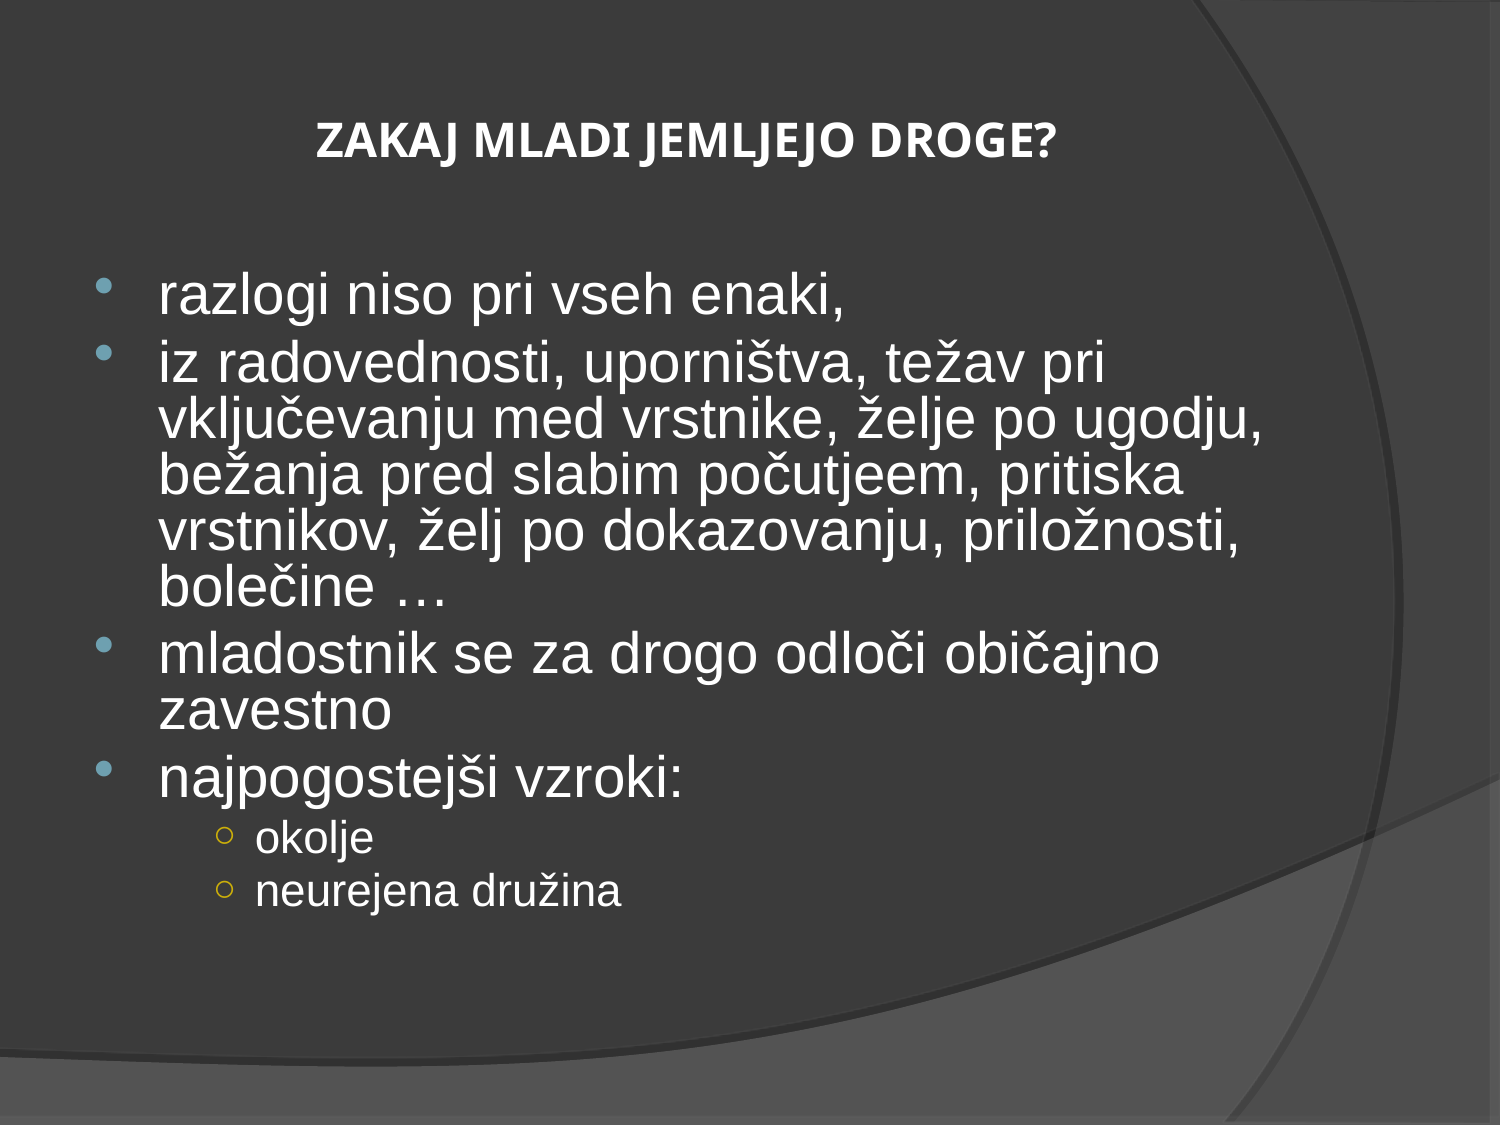

# ZAKAJ MLADI JEMLJEJO DROGE?
razlogi niso pri vseh enaki,
iz radovednosti, uporništva, težav pri vključevanju med vrstnike, želje po ugodju, bežanja pred slabim počutjeem, pritiska vrstnikov, želj po dokazovanju, priložnosti, bolečine …
mladostnik se za drogo odloči običajno zavestno
najpogostejši vzroki:
okolje
neurejena družina